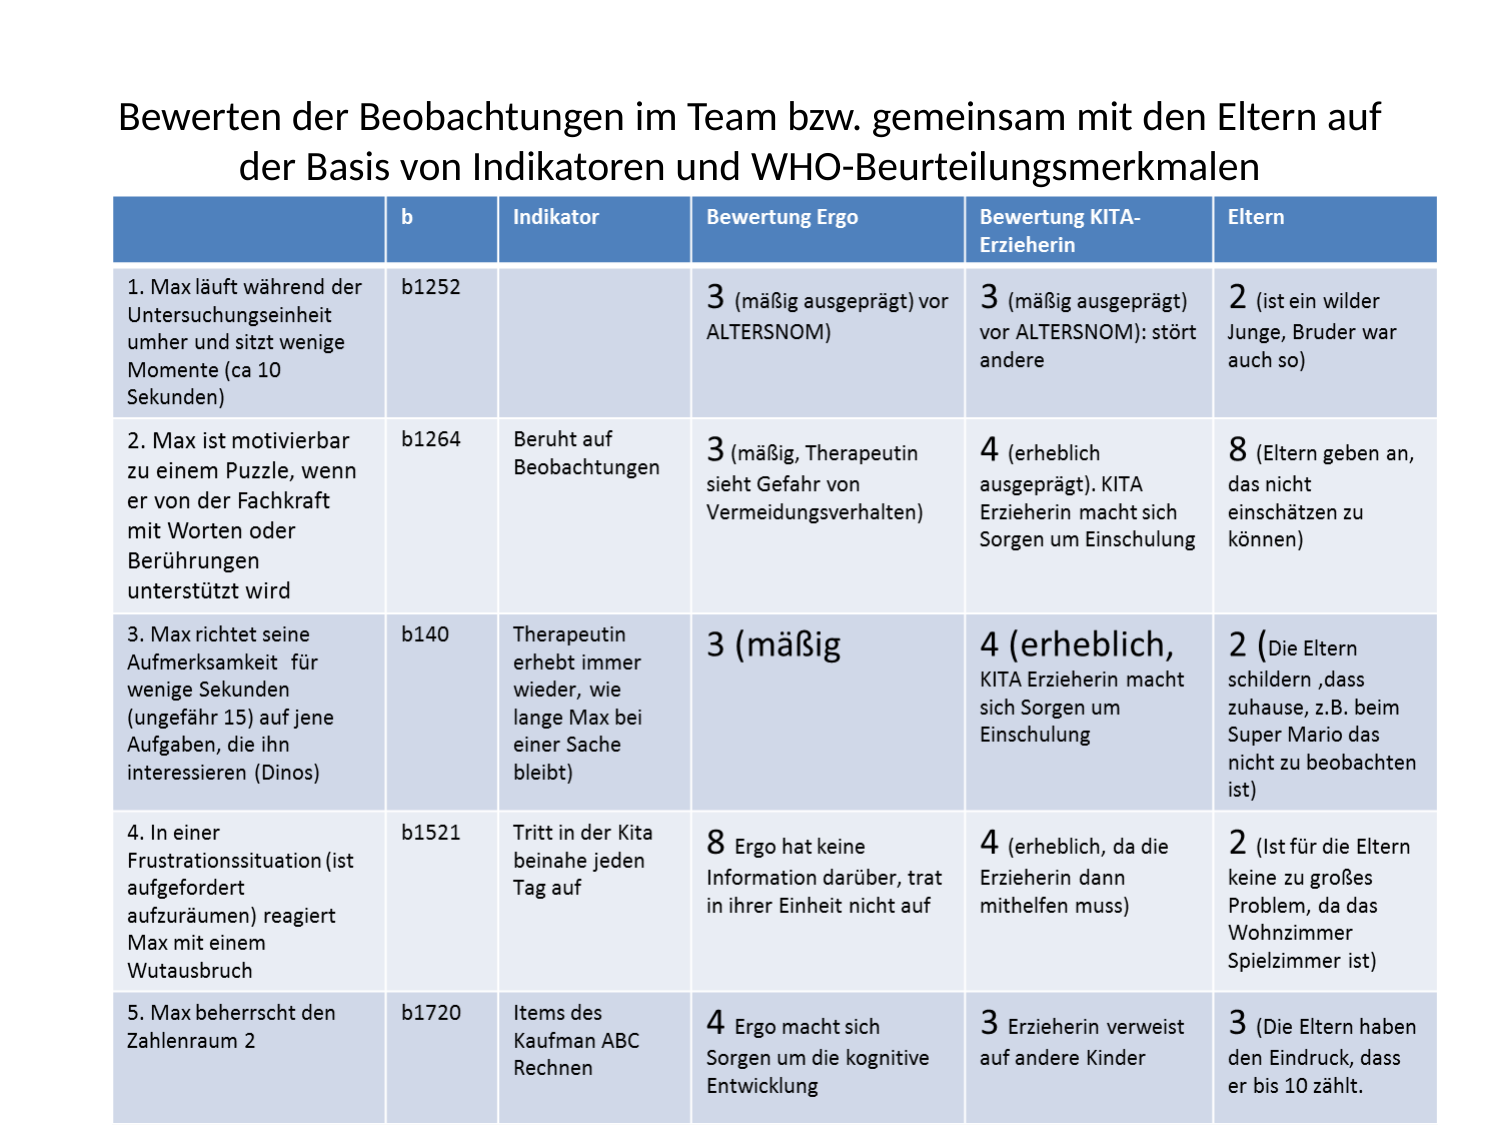

# Bewerten der Beobachtungen im Team bzw. gemeinsam mit den Eltern auf der Basis von Indikatoren und WHO-Beurteilungsmerkmalen